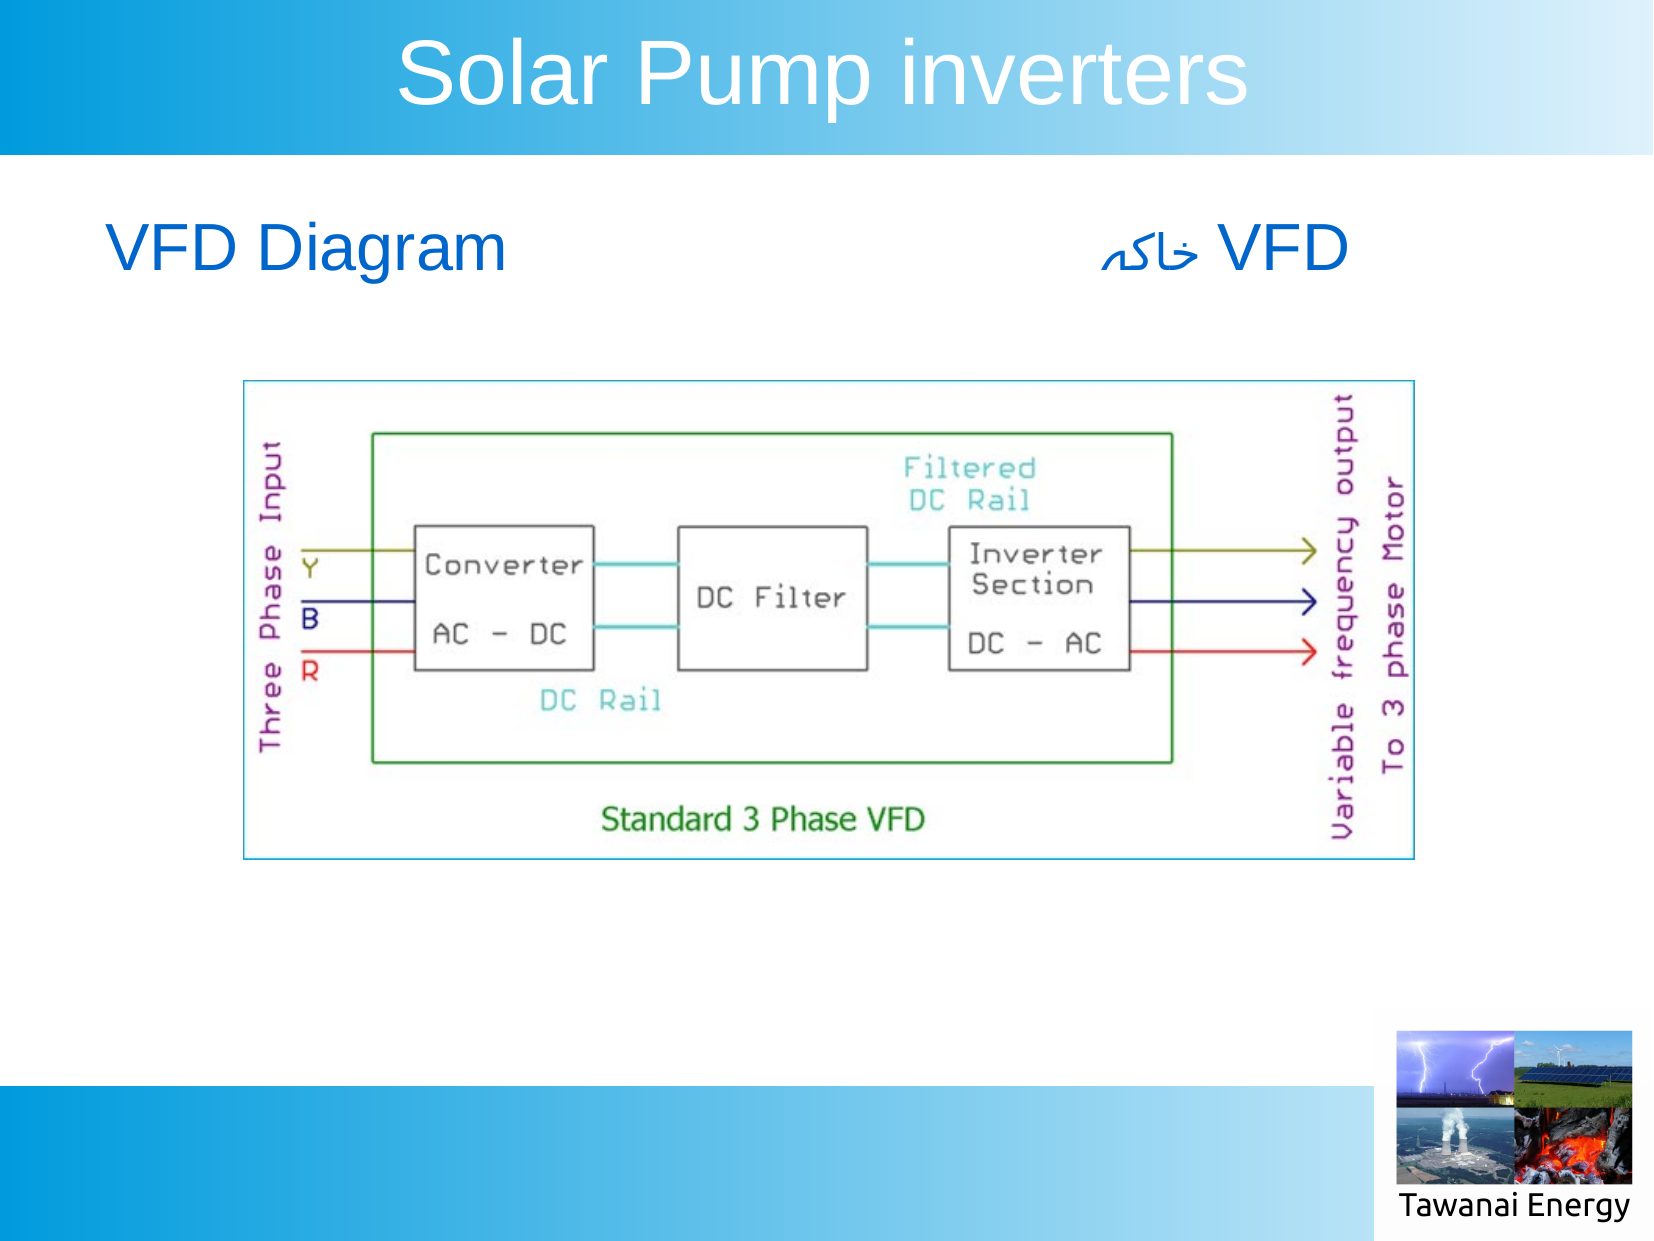

# Solar Pump inverters
VFD Diagram					 			 خاکہ VFD